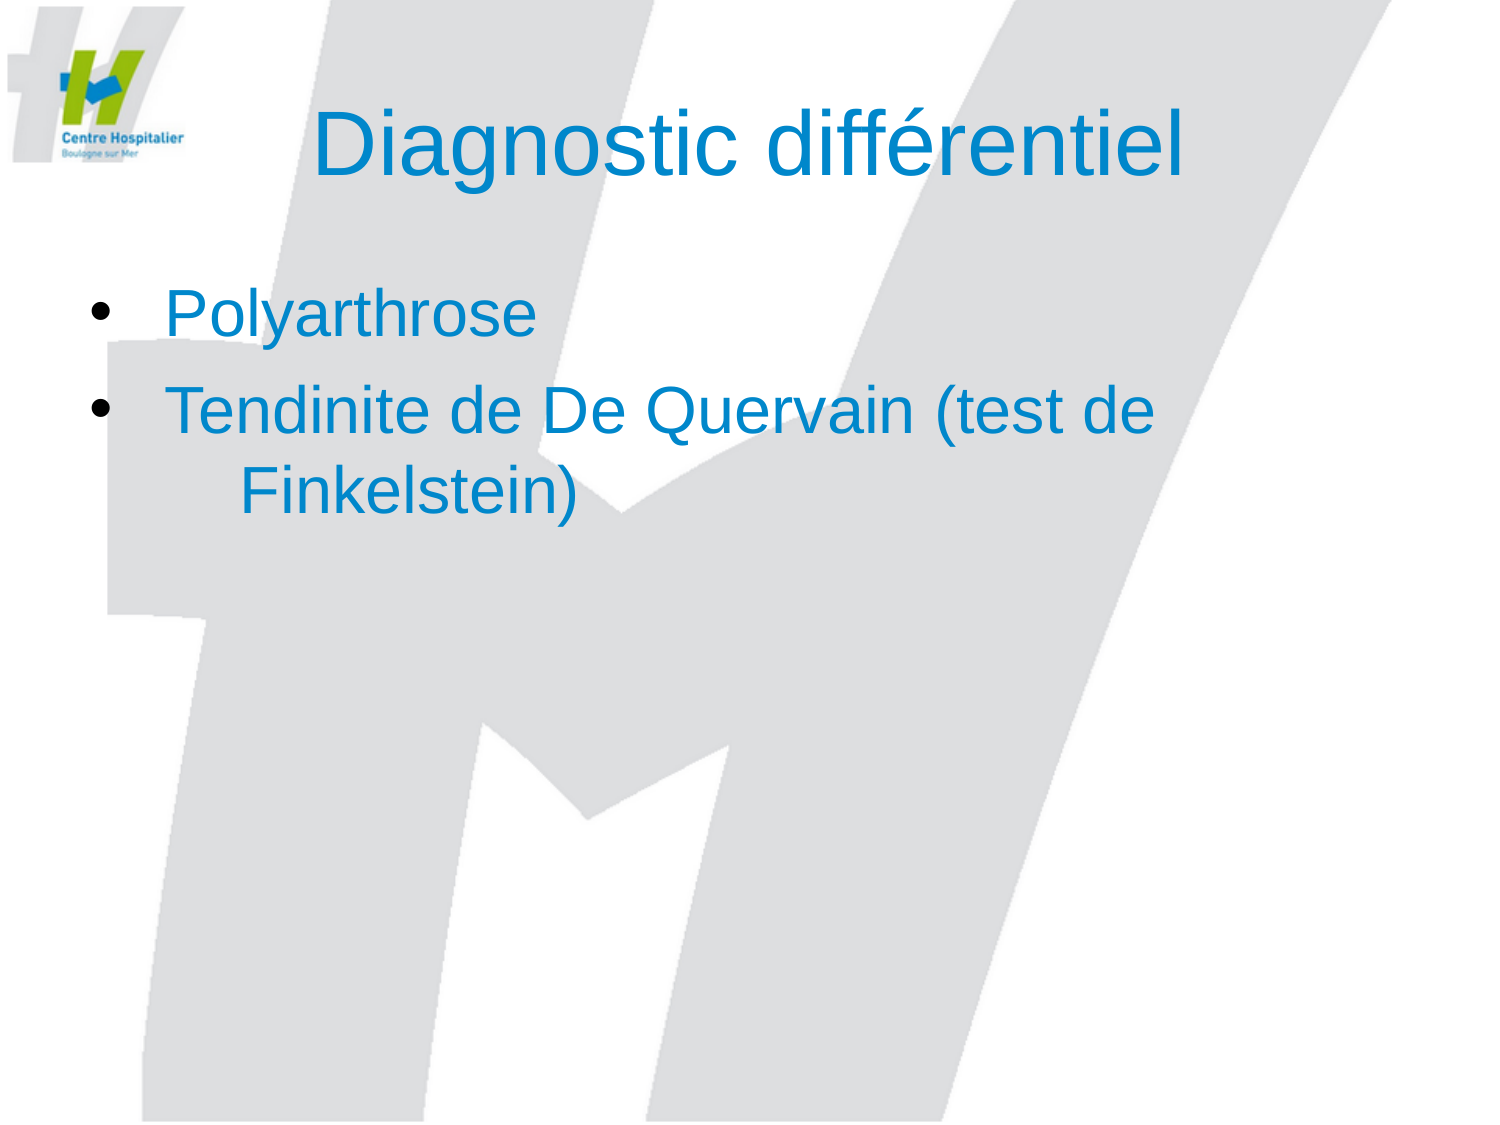

# Diagnostic différentiel
Polyarthrose
Tendinite de De Quervain (test de Finkelstein)